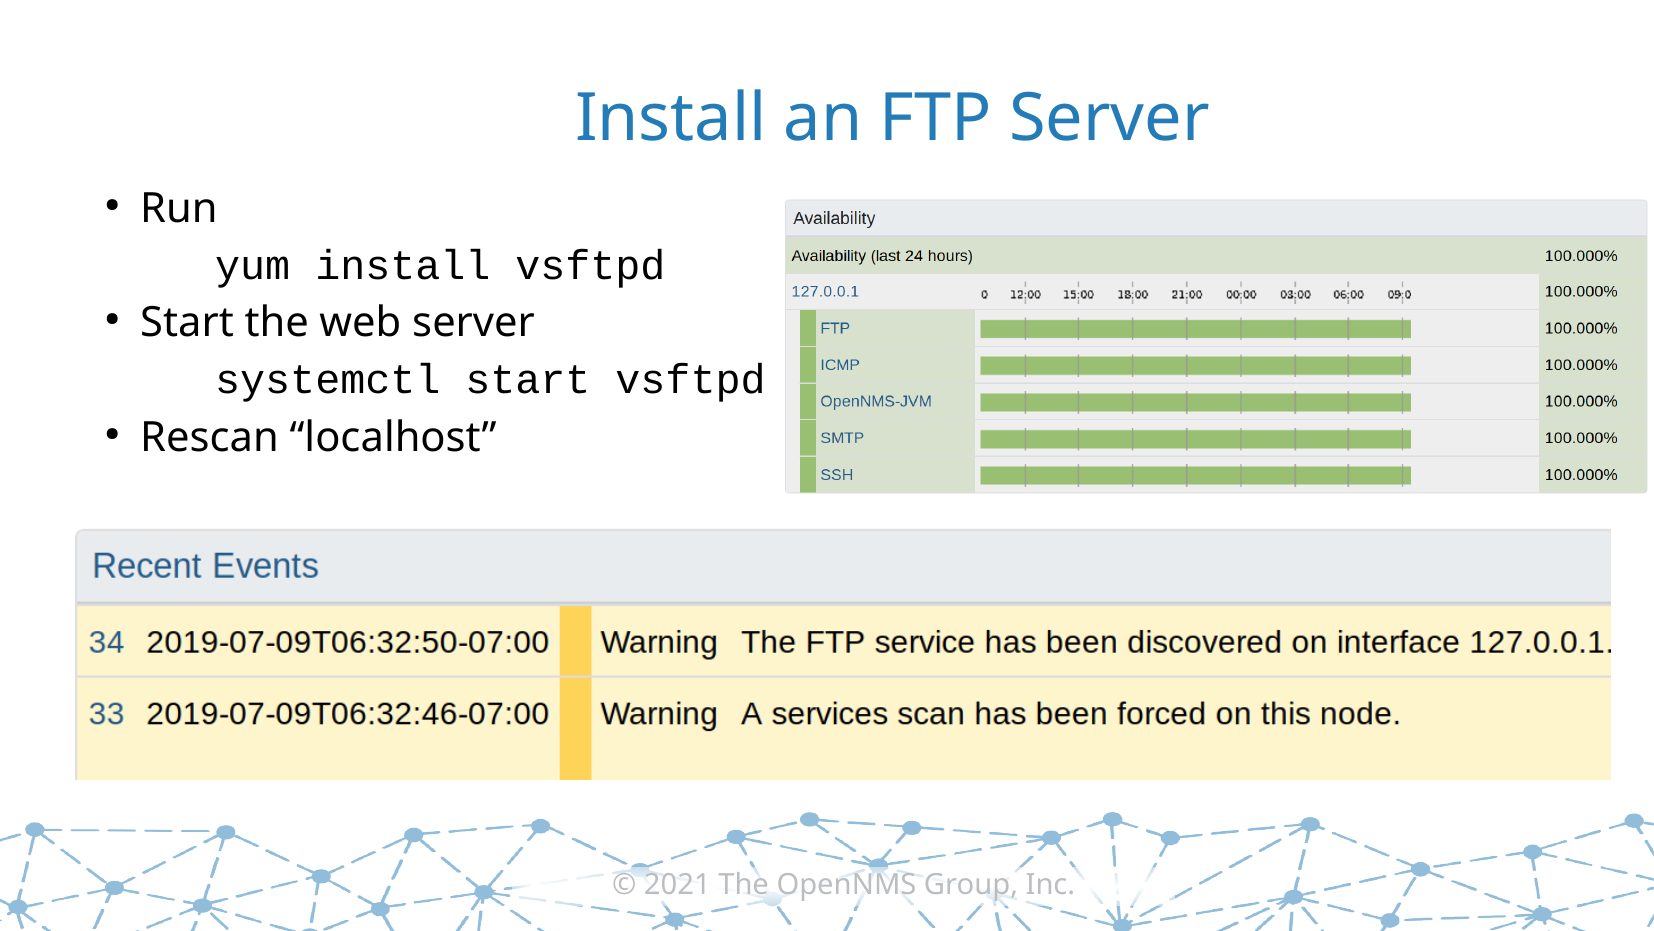

# Install an FTP Server
Run
	yum install vsftpd
Start the web server
	systemctl start vsftpd
Rescan “localhost”